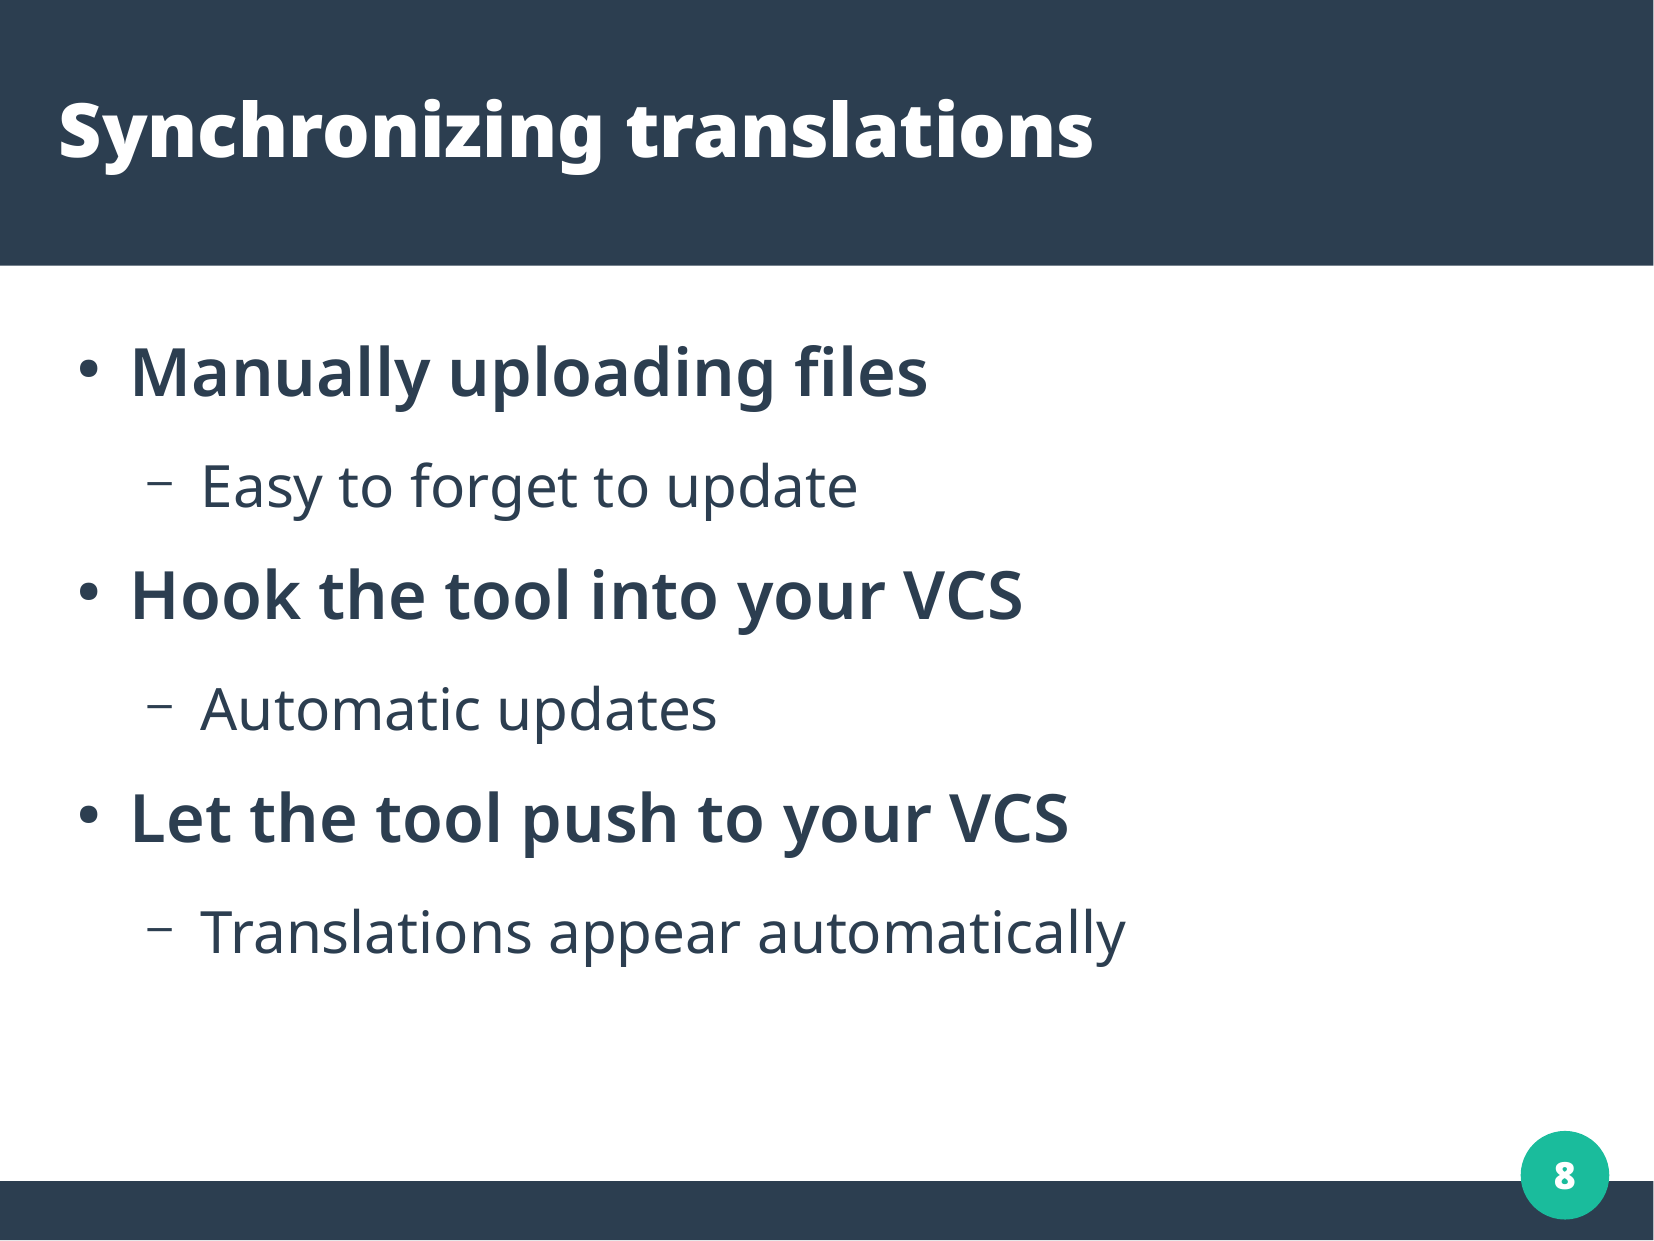

# Synchronizing translations
Manually uploading files
Easy to forget to update
Hook the tool into your VCS
Automatic updates
Let the tool push to your VCS
Translations appear automatically
8